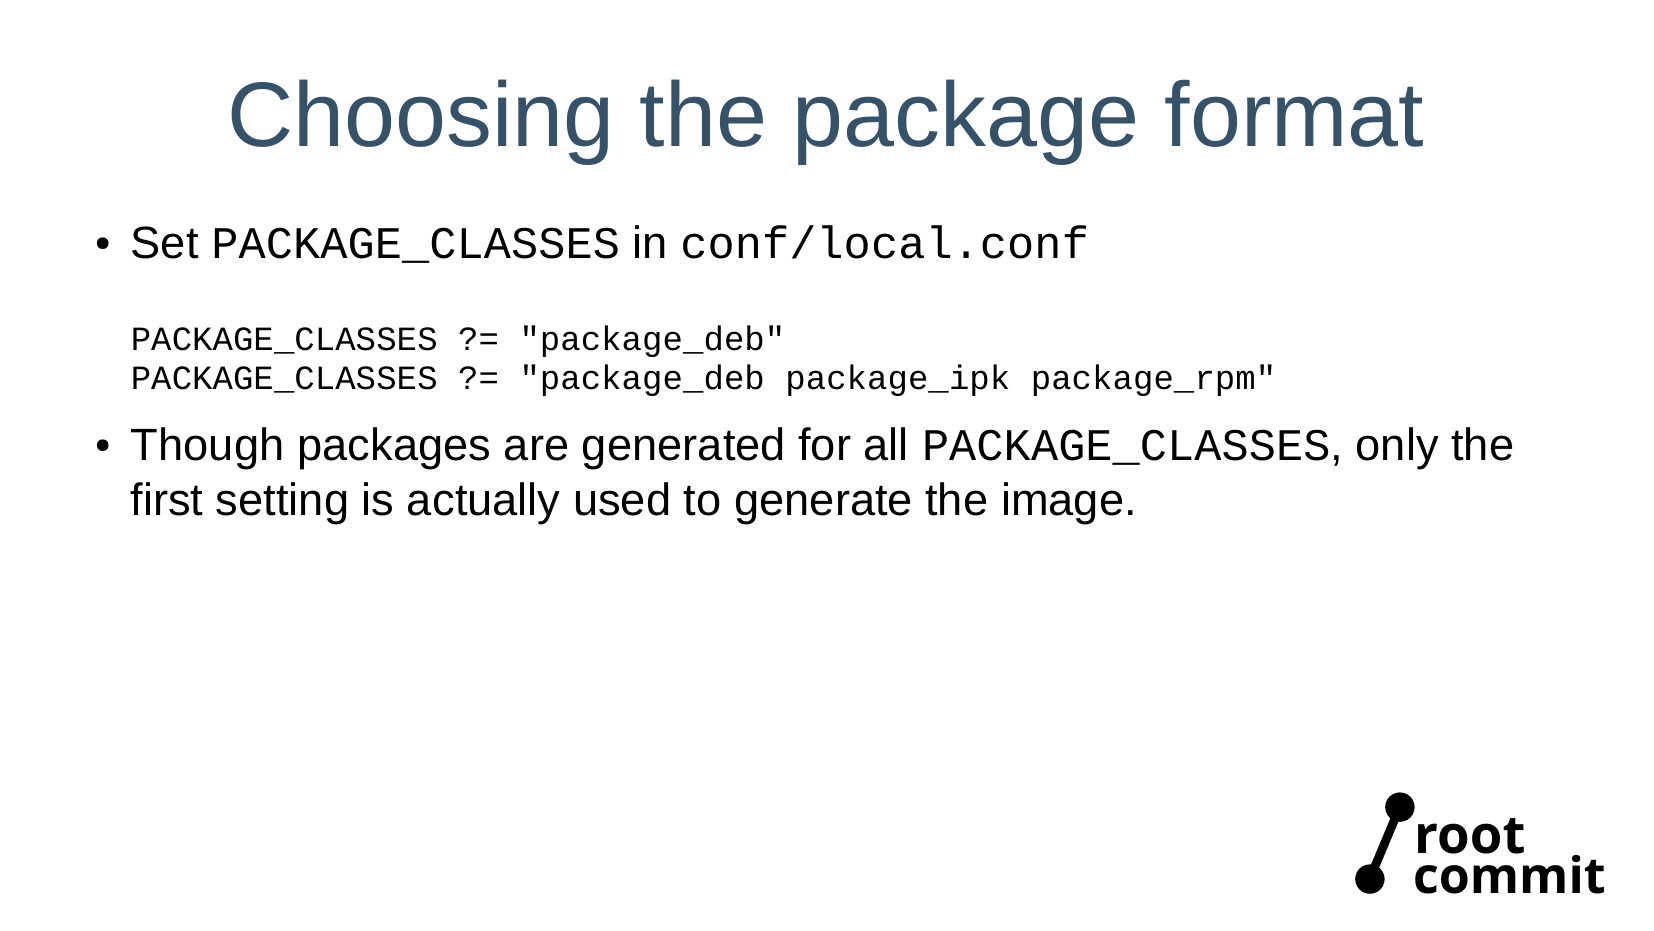

# Choosing the package format
Set PACKAGE_CLASSES in conf/local.conf
PACKAGE_CLASSES ?= "package_deb"
PACKAGE_CLASSES ?= "package_deb package_ipk package_rpm"
Though packages are generated for all PACKAGE_CLASSES, only the first setting is actually used to generate the image.